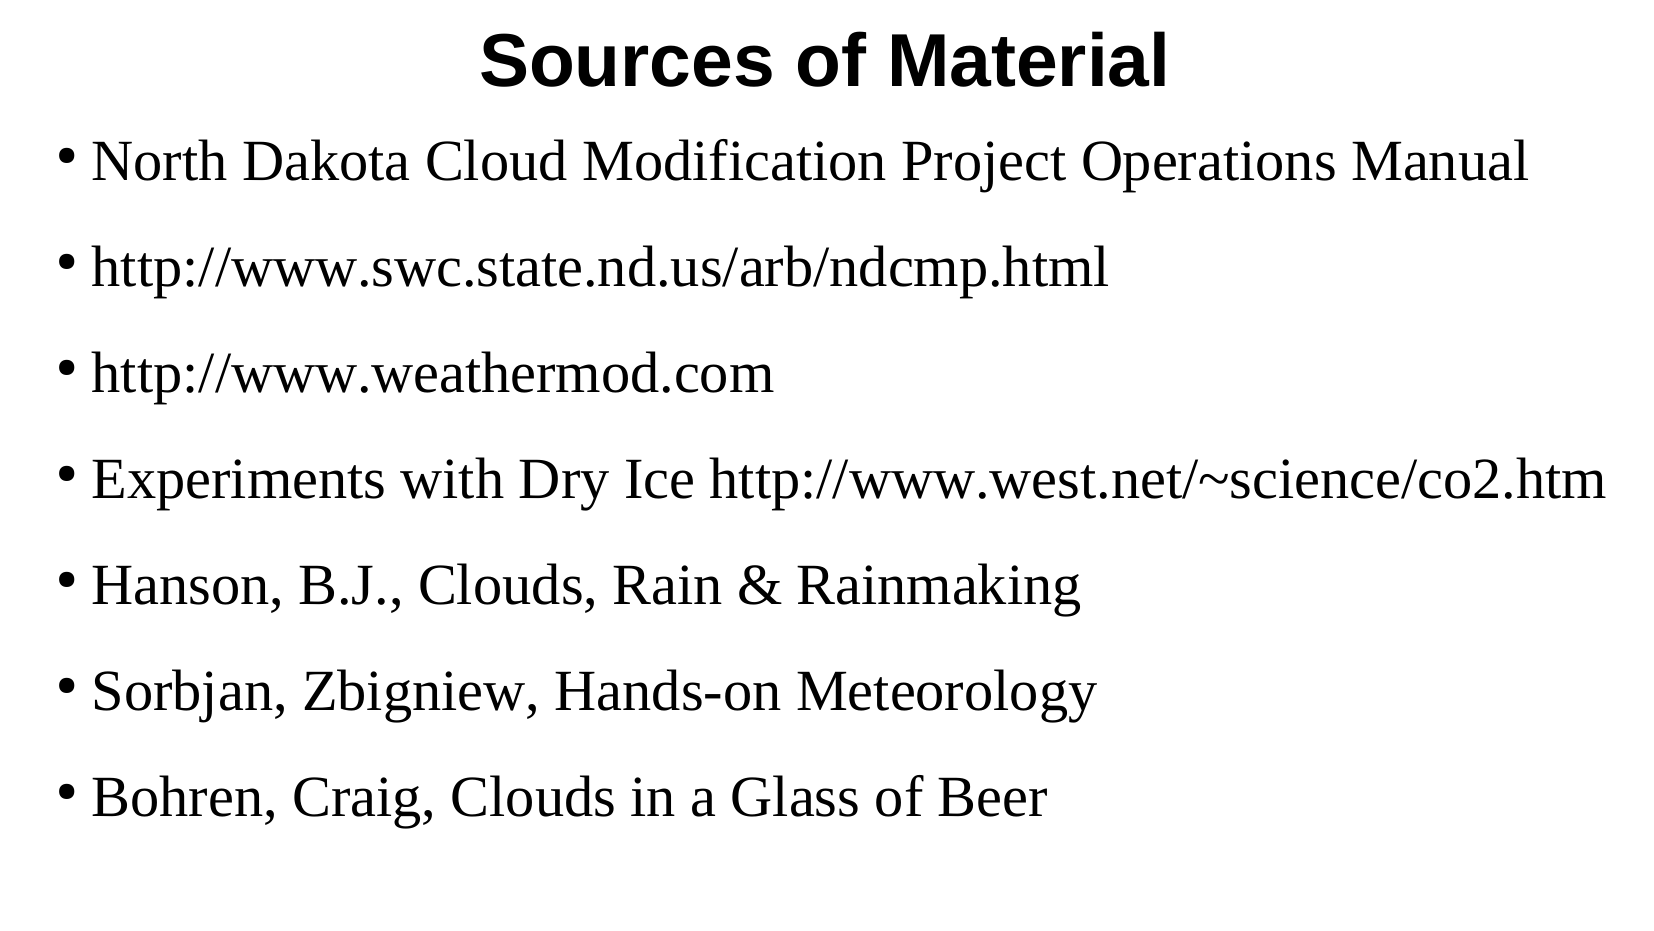

# Sources of Material
North Dakota Cloud Modification Project Operations Manual
http://www.swc.state.nd.us/arb/ndcmp.html
http://www.weathermod.com
Experiments with Dry Ice http://www.west.net/~science/co2.htm
Hanson, B.J., Clouds, Rain & Rainmaking
Sorbjan, Zbigniew, Hands-on Meteorology
Bohren, Craig, Clouds in a Glass of Beer